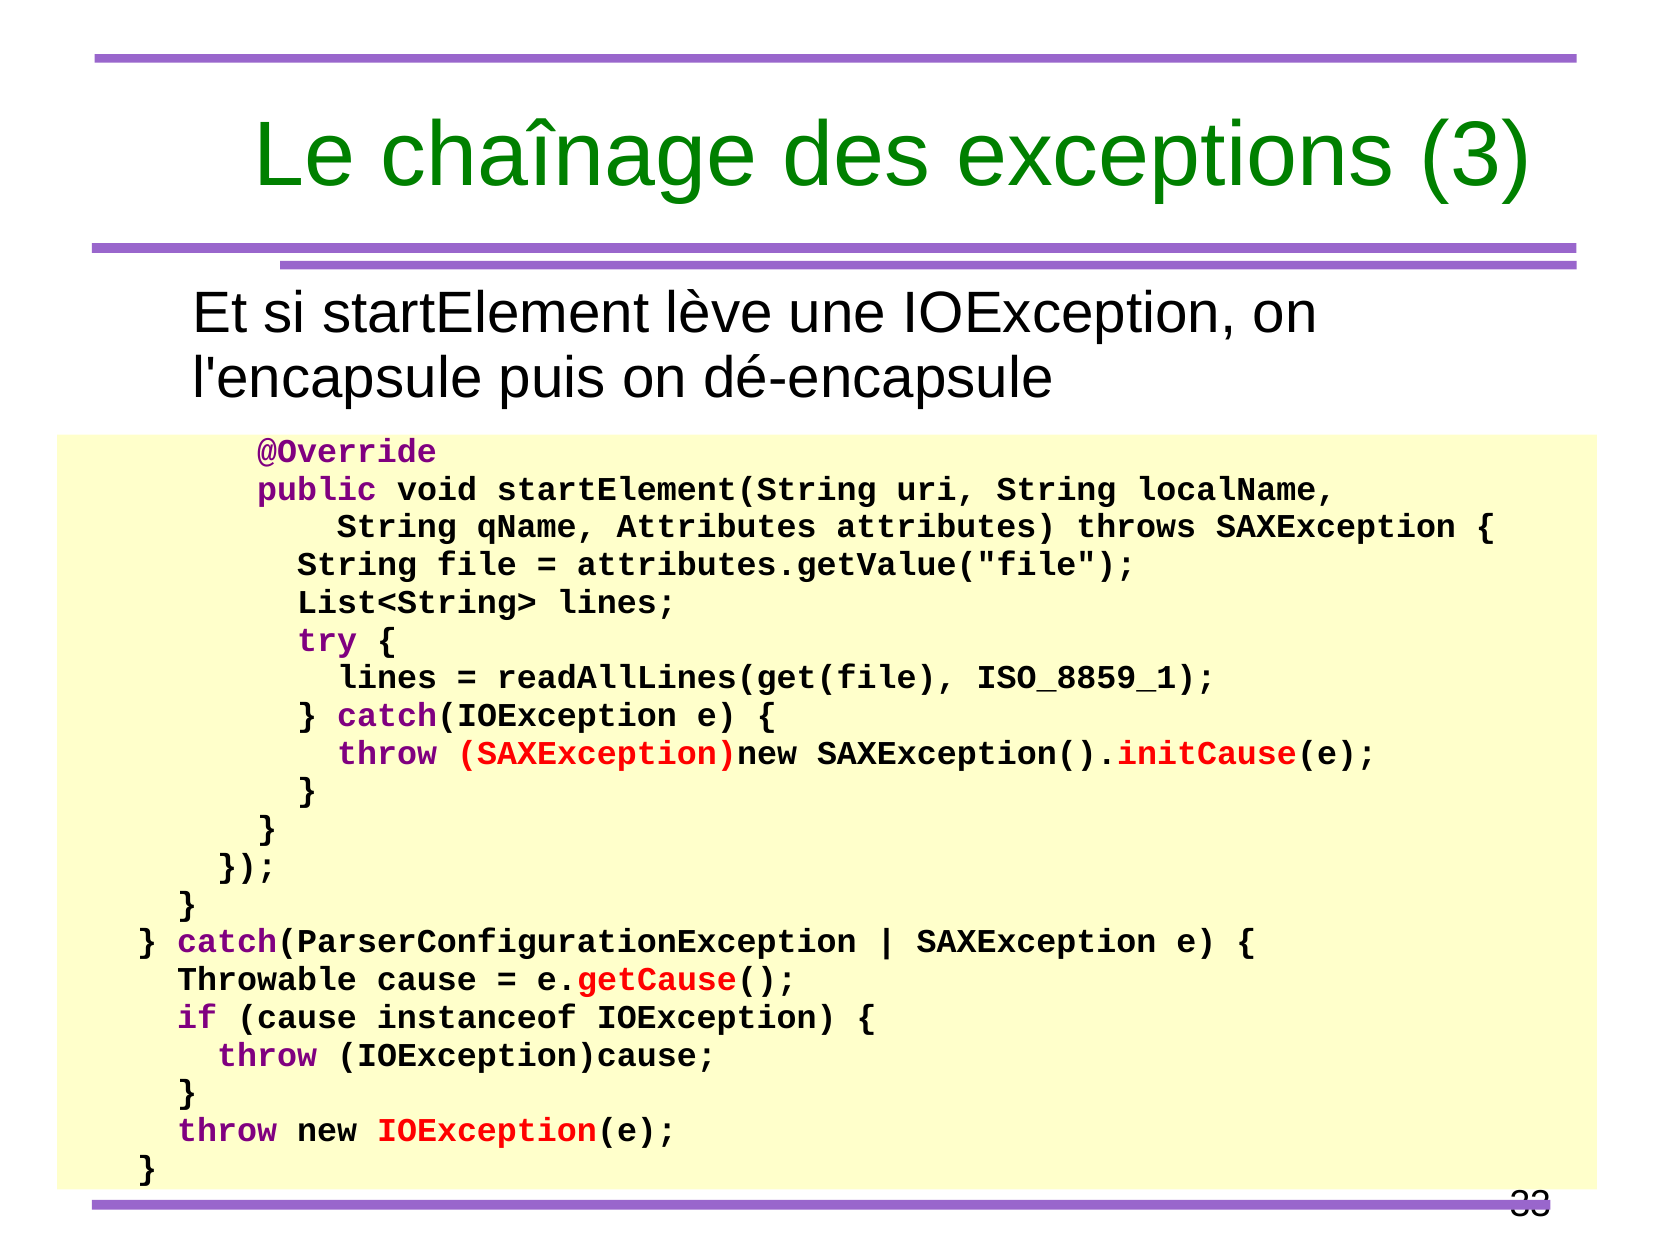

# Le chaînage des exceptions (3)
Et si startElement lève une IOException, on l'encapsule puis on dé-encapsule
 @Override
 public void startElement(String uri, String localName,
 String qName, Attributes attributes) throws SAXException {
 String file = attributes.getValue("file");
 List<String> lines;
 try {
 lines = readAllLines(get(file), ISO_8859_1);
 } catch(IOException e) {
 throw (SAXException)new SAXException().initCause(e);
 }
 }
 });
 }
 } catch(ParserConfigurationException | SAXException e) {
 Throwable cause = e.getCause();
 if (cause instanceof IOException) {
 throw (IOException)cause;
 }
 throw new IOException(e);
 }